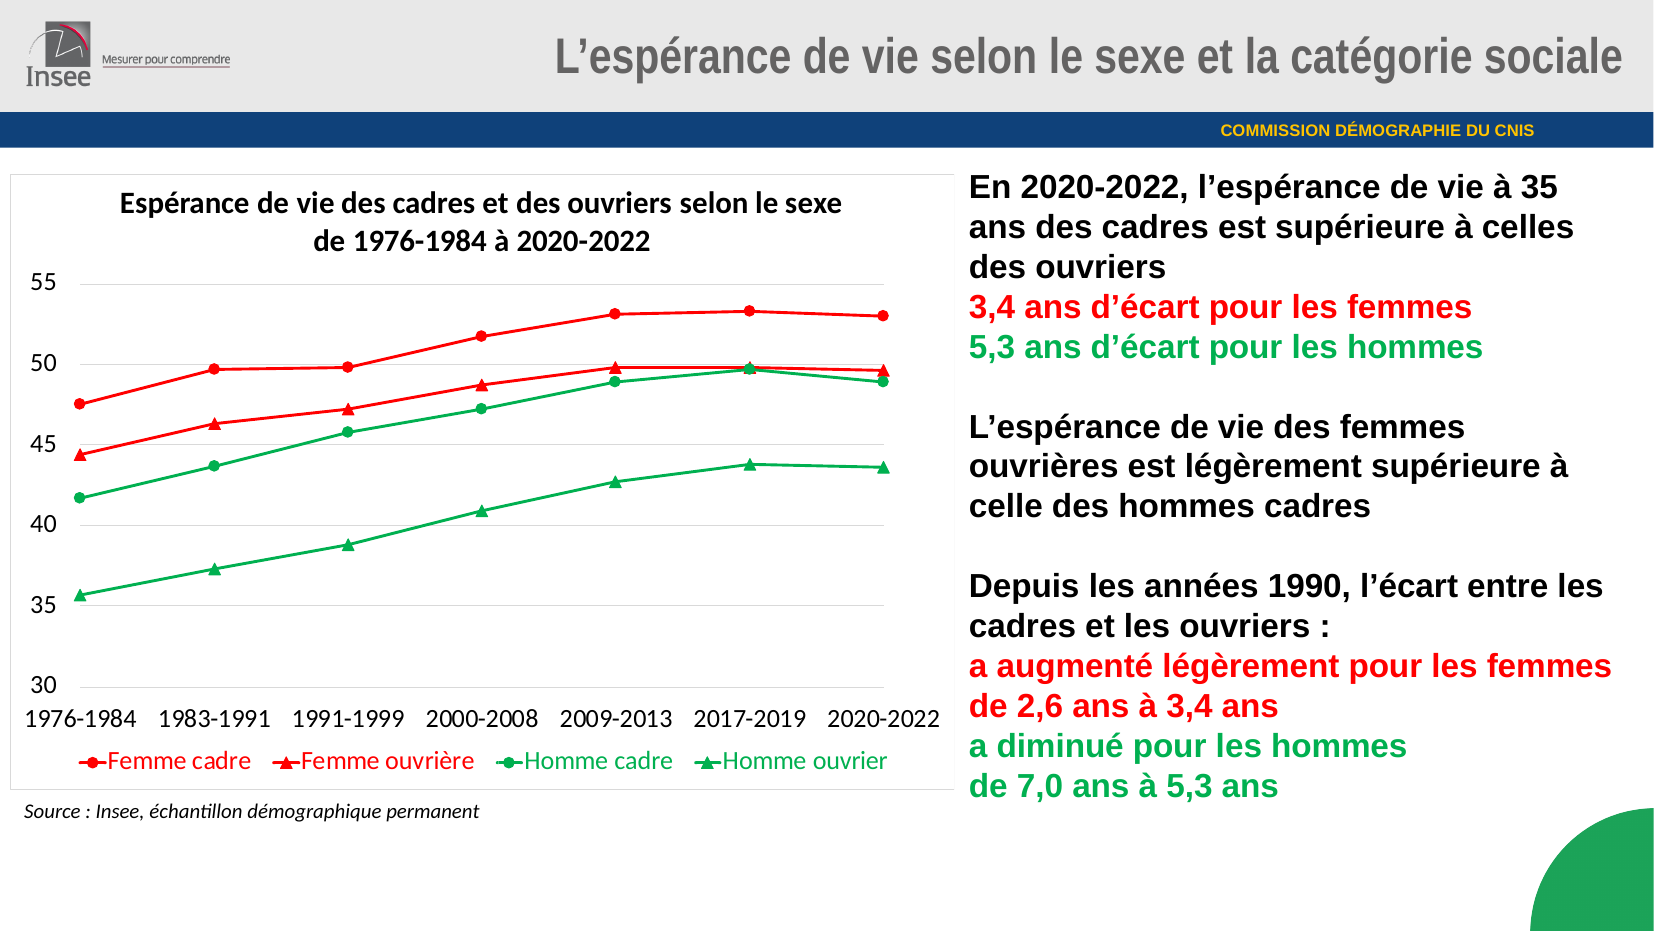

# L’espérance de vie selon le sexe et la catégorie sociale
Commission démographie du Cnis
En 2020-2022, l’espérance de vie à 35 ans des cadres est supérieure à celles des ouvriers
3,4 ans d’écart pour les femmes
5,3 ans d’écart pour les hommes
L’espérance de vie des femmes ouvrières est légèrement supérieure à celle des hommes cadres
Depuis les années 1990, l’écart entre les cadres et les ouvriers :
a augmenté légèrement pour les femmes de 2,6 ans à 3,4 ans
a diminué pour les hommes
de 7,0 ans à 5,3 ans
Source : Insee, échantillon démographique permanent